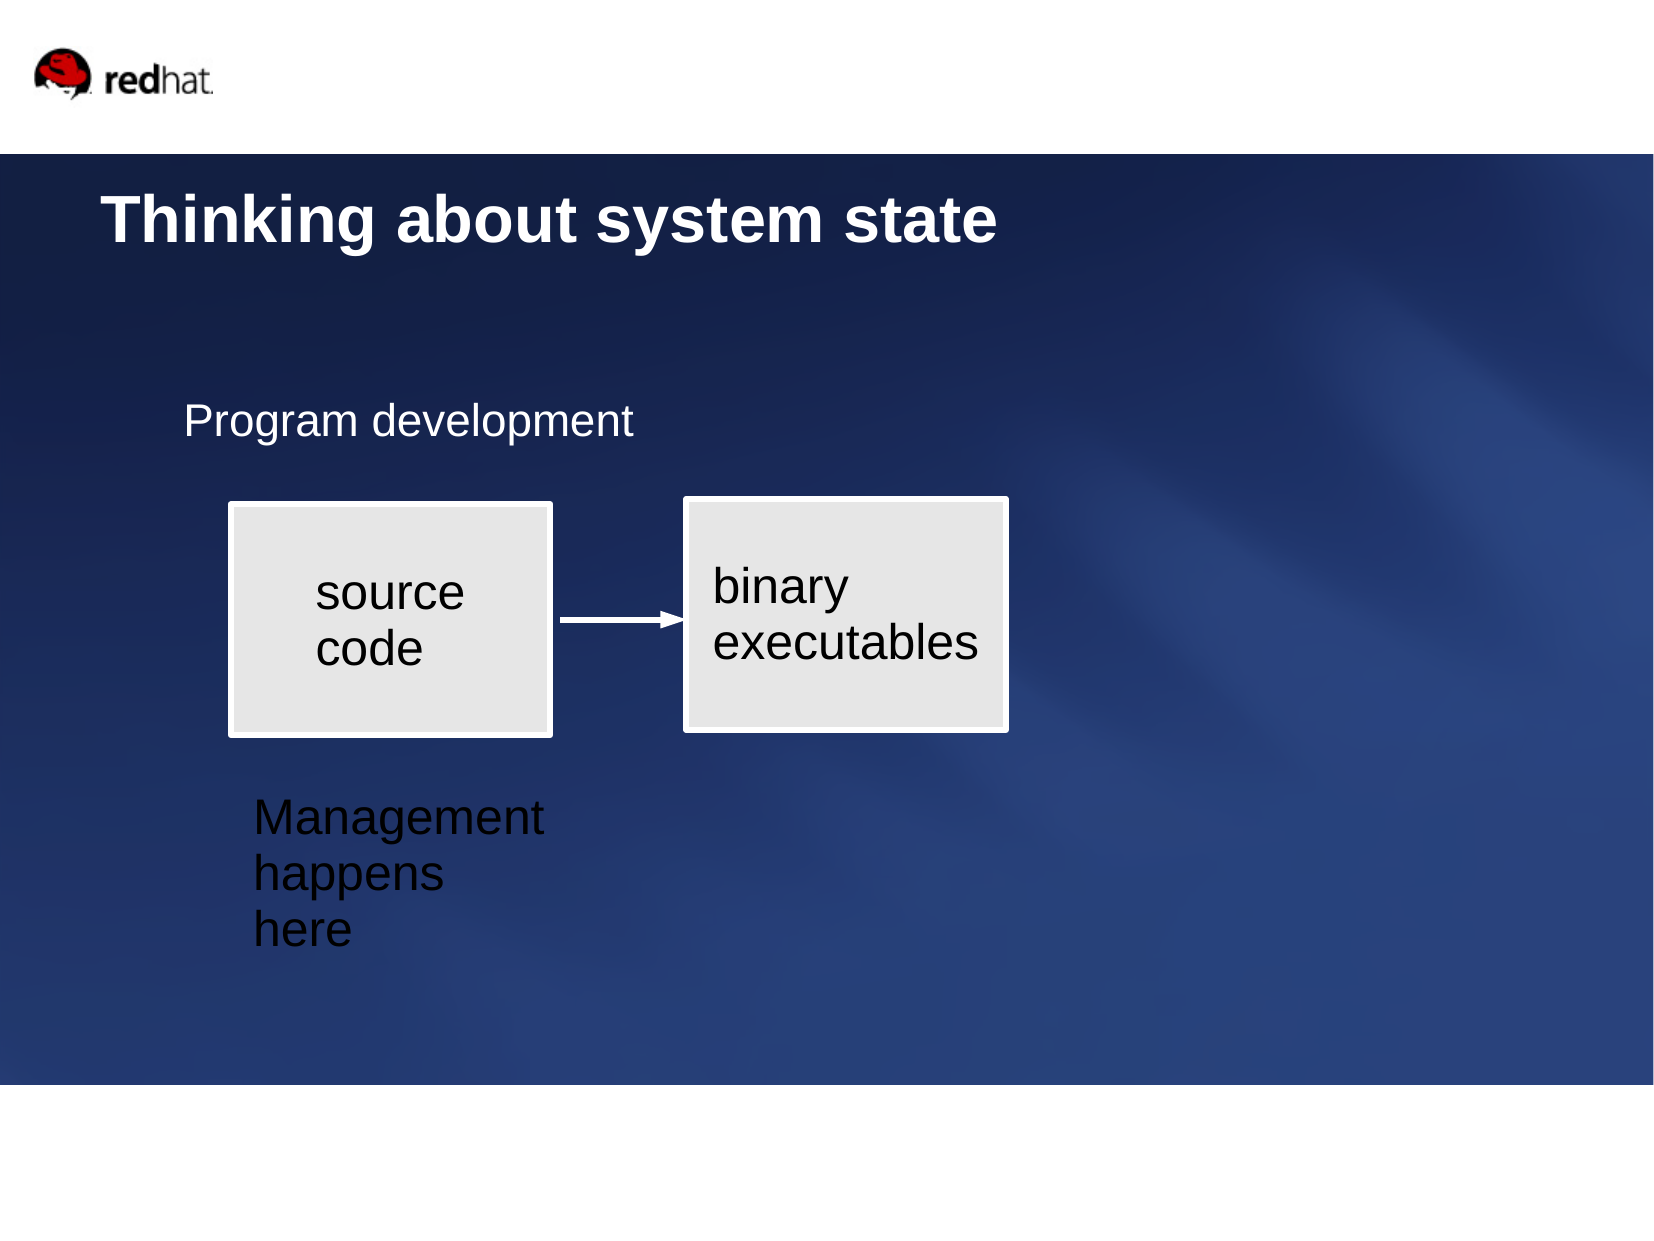

# Thinking about system state
Program development
binary
executables
source
code
Management
happens
here